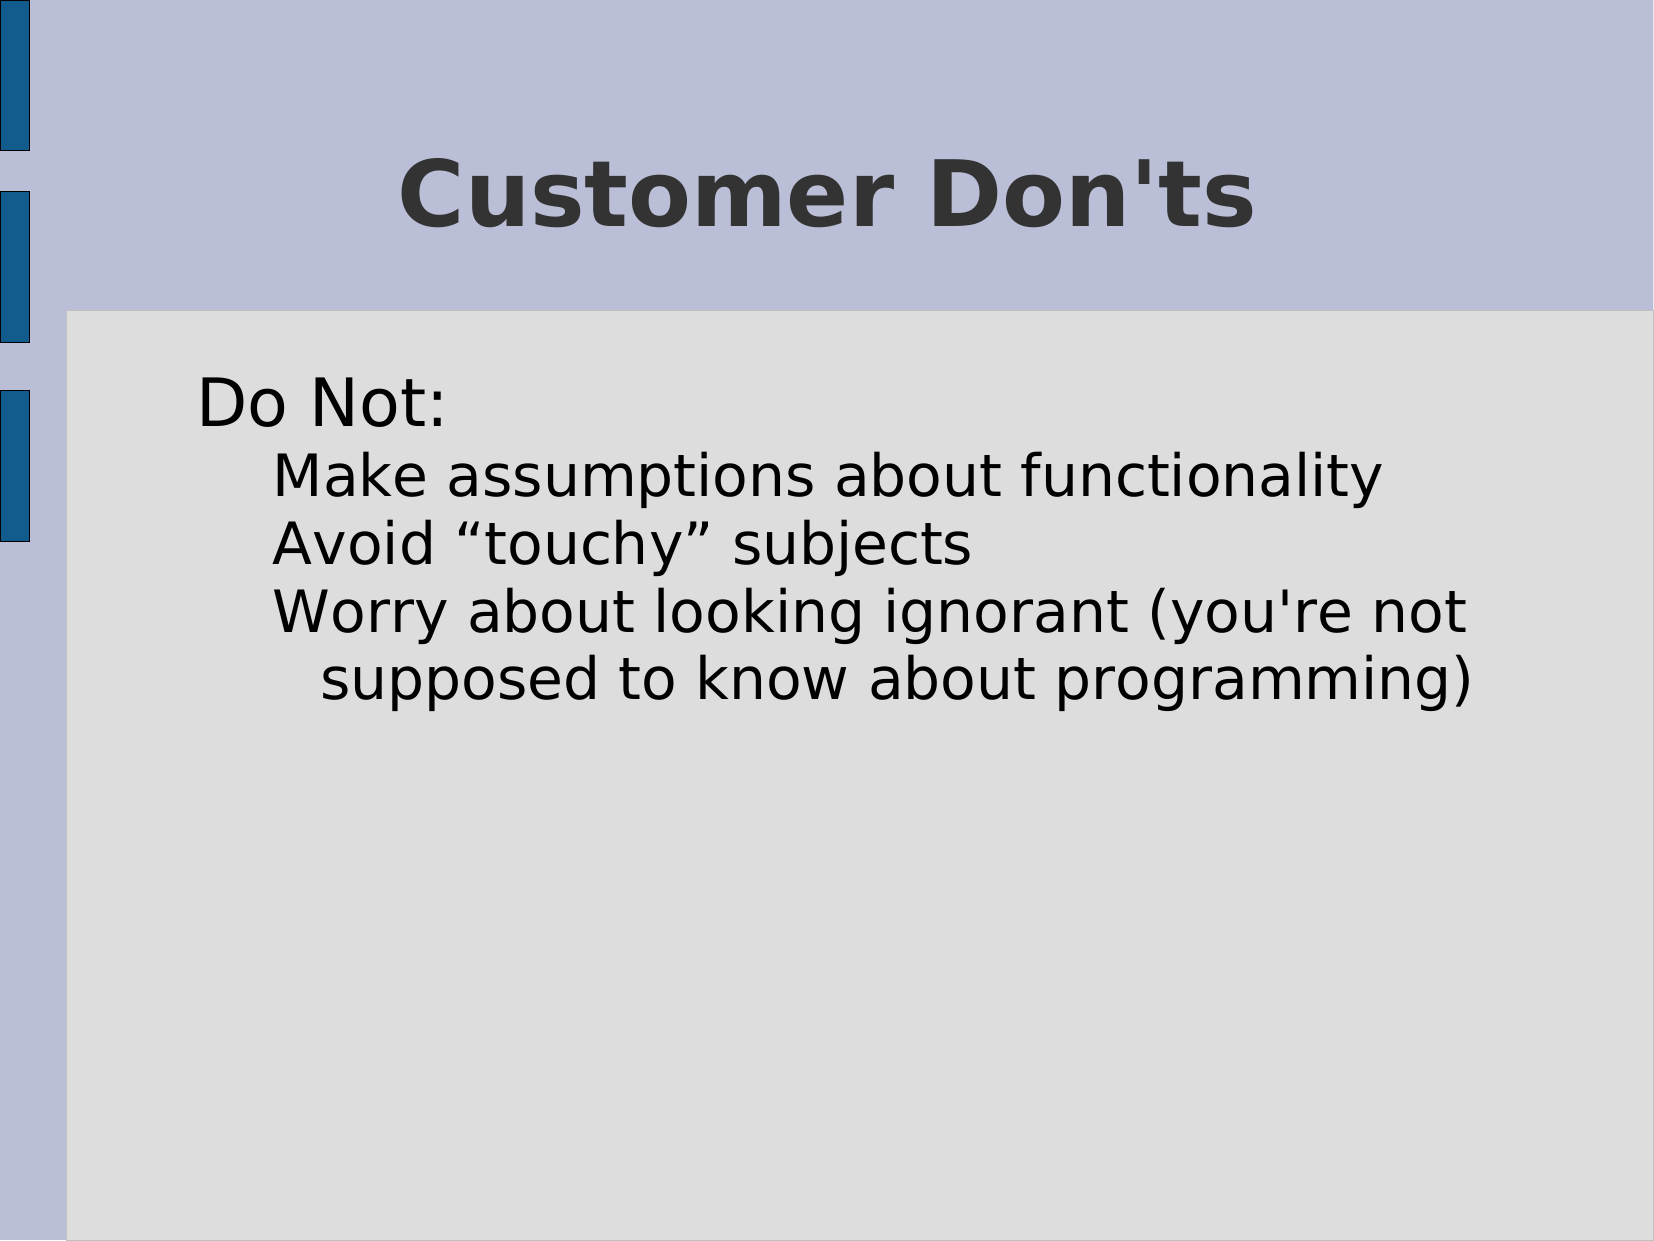

# Customer Don'ts
Do Not:
Make assumptions about functionality
Avoid “touchy” subjects
Worry about looking ignorant (you're not supposed to know about programming)